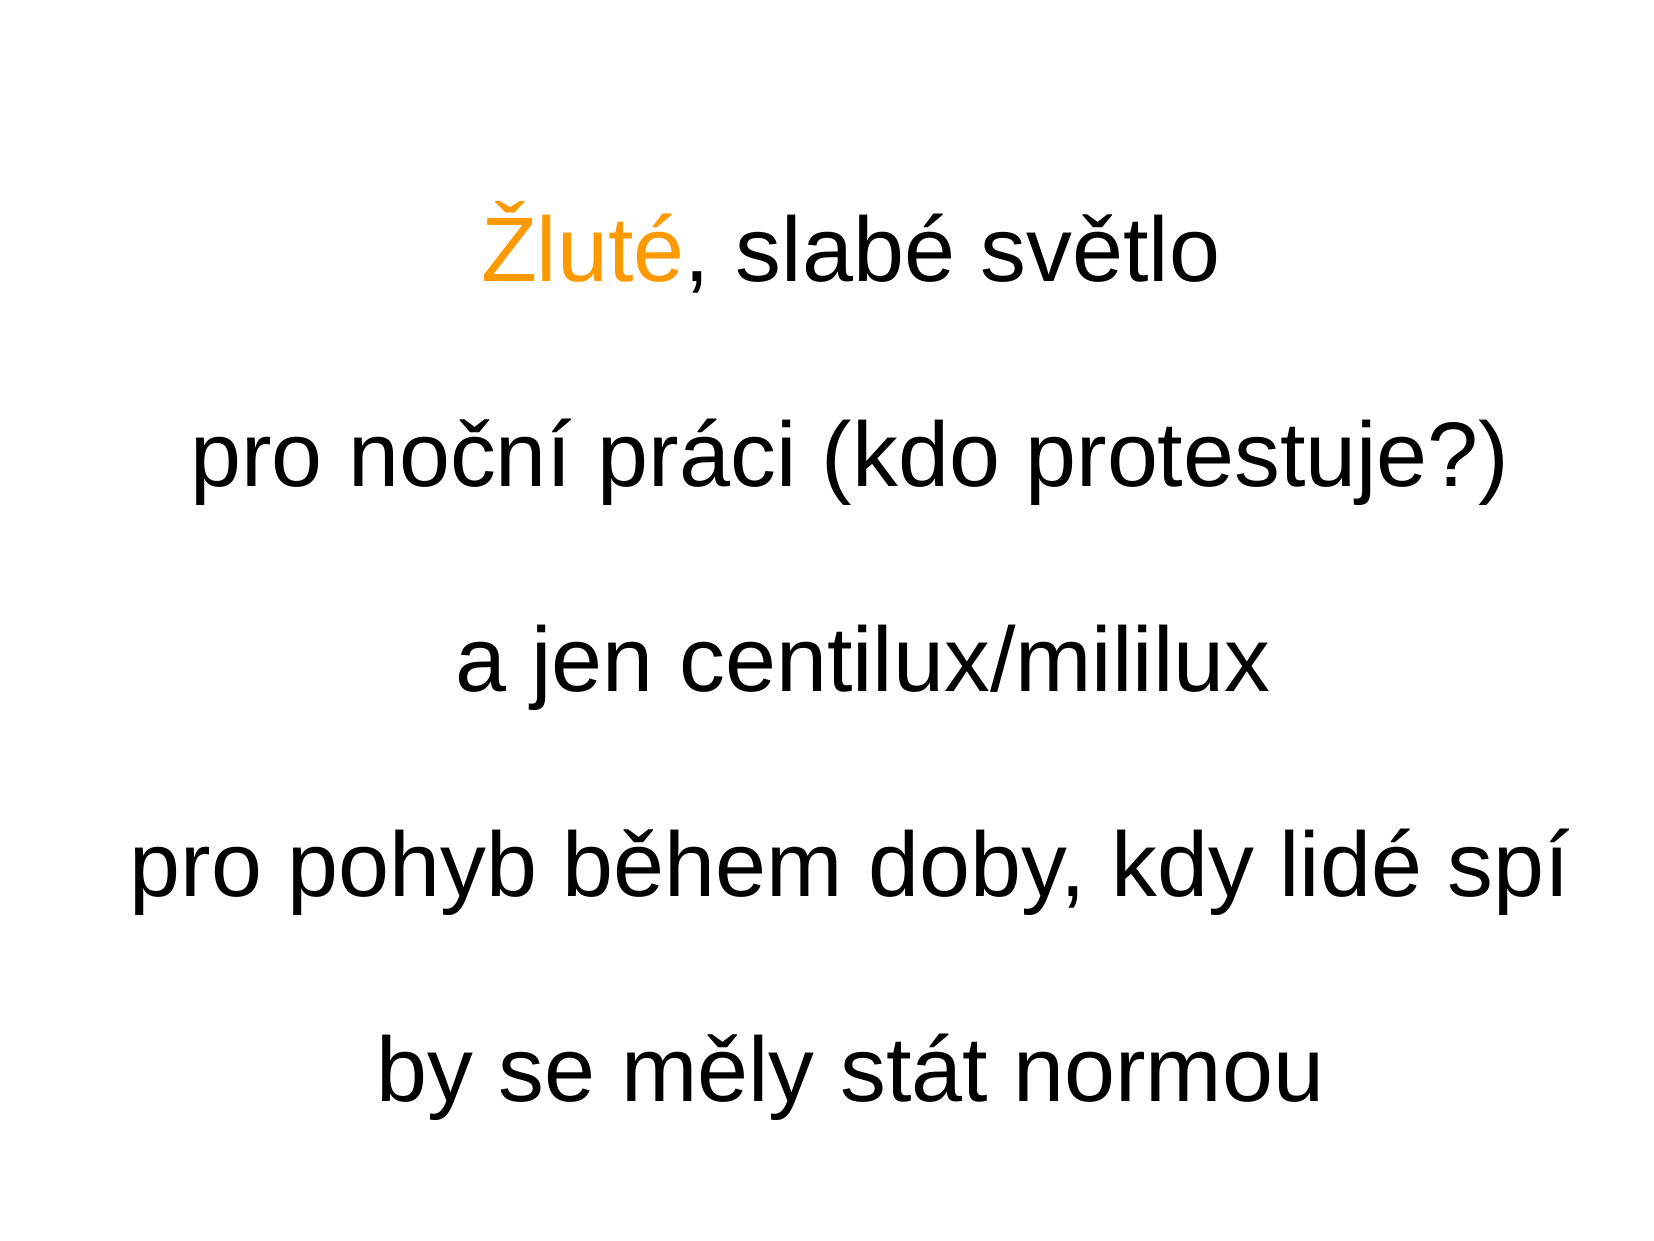

# Žluté, slabé světlo pro noční práci (kdo protestuje?) a jen centilux/mililux pro pohyb během doby, kdy lidé spí by se měly stát normou